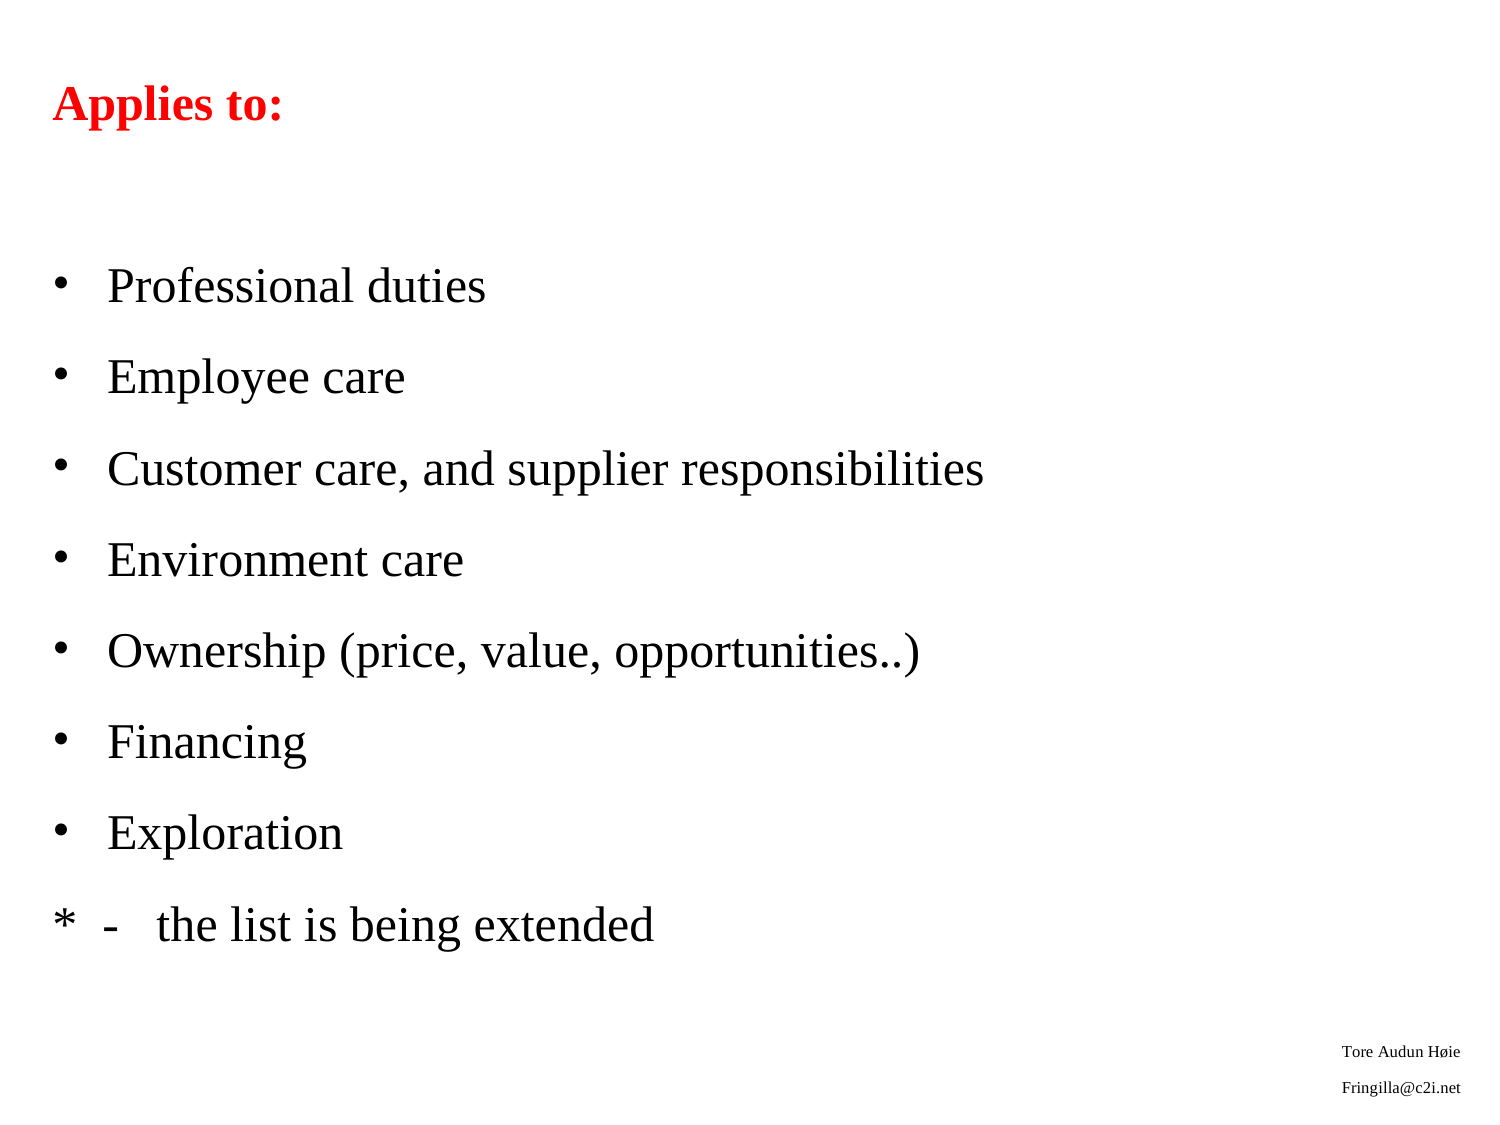

Applies to:
 Professional duties
 Employee care
 Customer care, and supplier responsibilities
 Environment care
 Ownership (price, value, opportunities..)
 Financing
 Exploration
* - the list is being extended
Tore Audun Høie
Fringilla@c2i.net